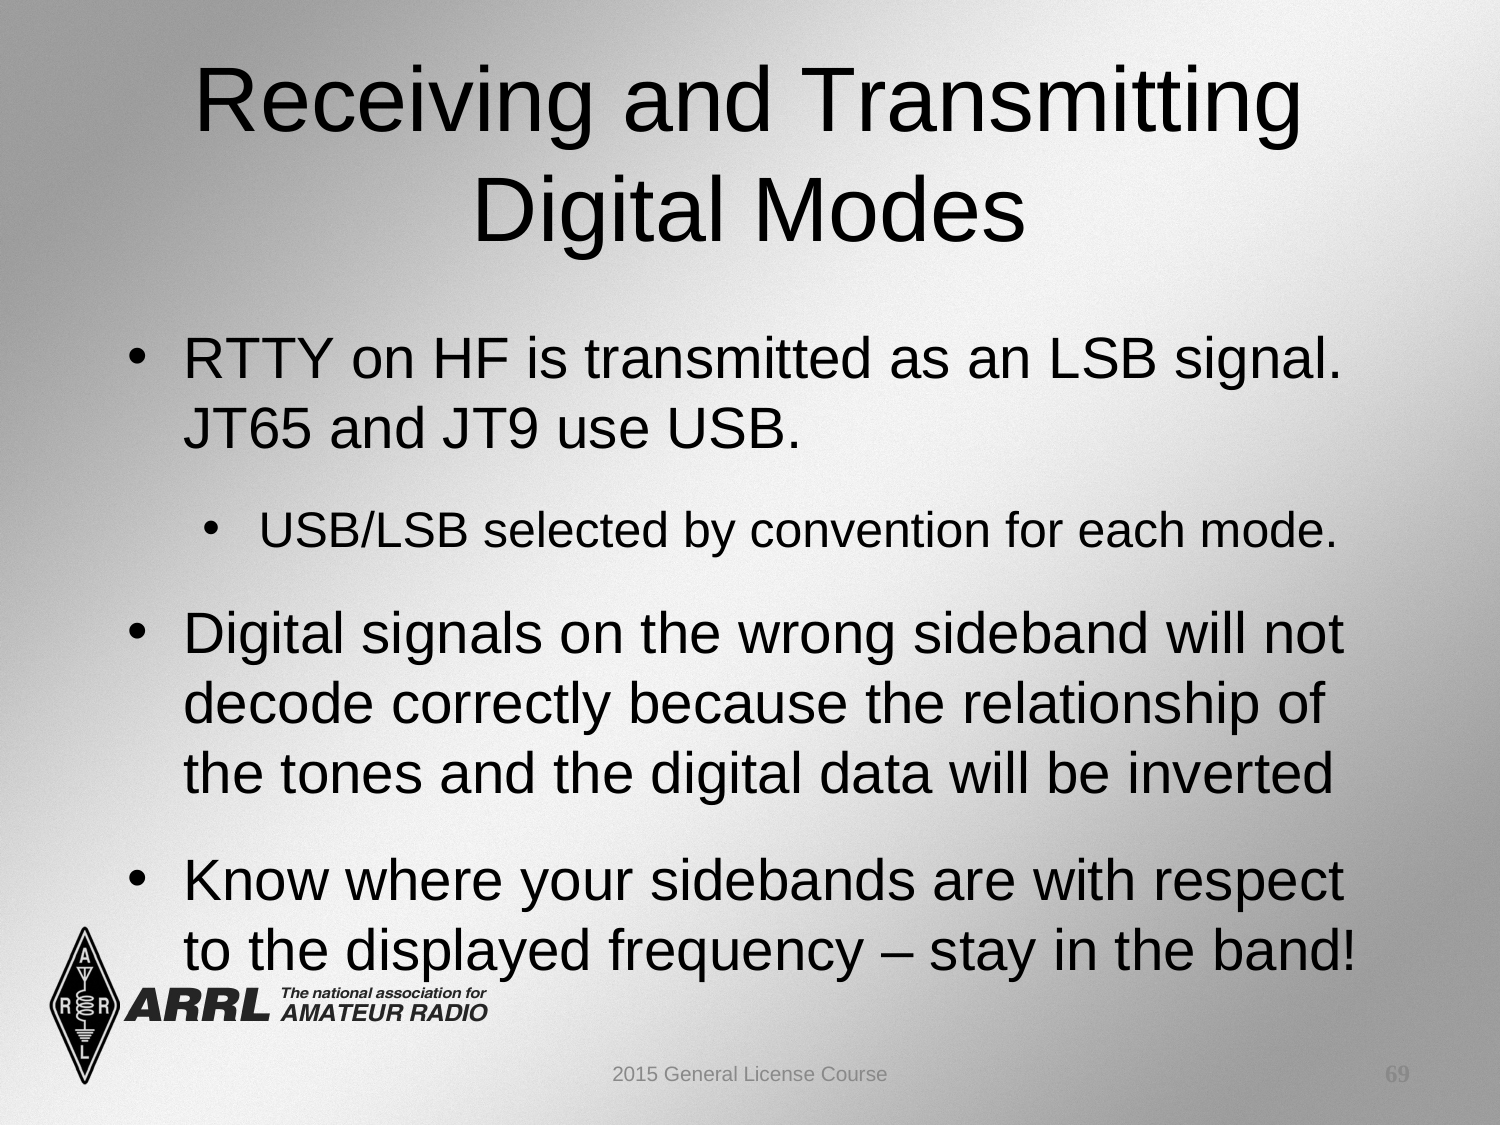

Receiving and Transmitting Digital Modes
RTTY on HF is transmitted as an LSB signal. JT65 and JT9 use USB.
USB/LSB selected by convention for each mode.
Digital signals on the wrong sideband will not decode correctly because the relationship of the tones and the digital data will be inverted
Know where your sidebands are with respect to the displayed frequency – stay in the band!
2015 General License Course